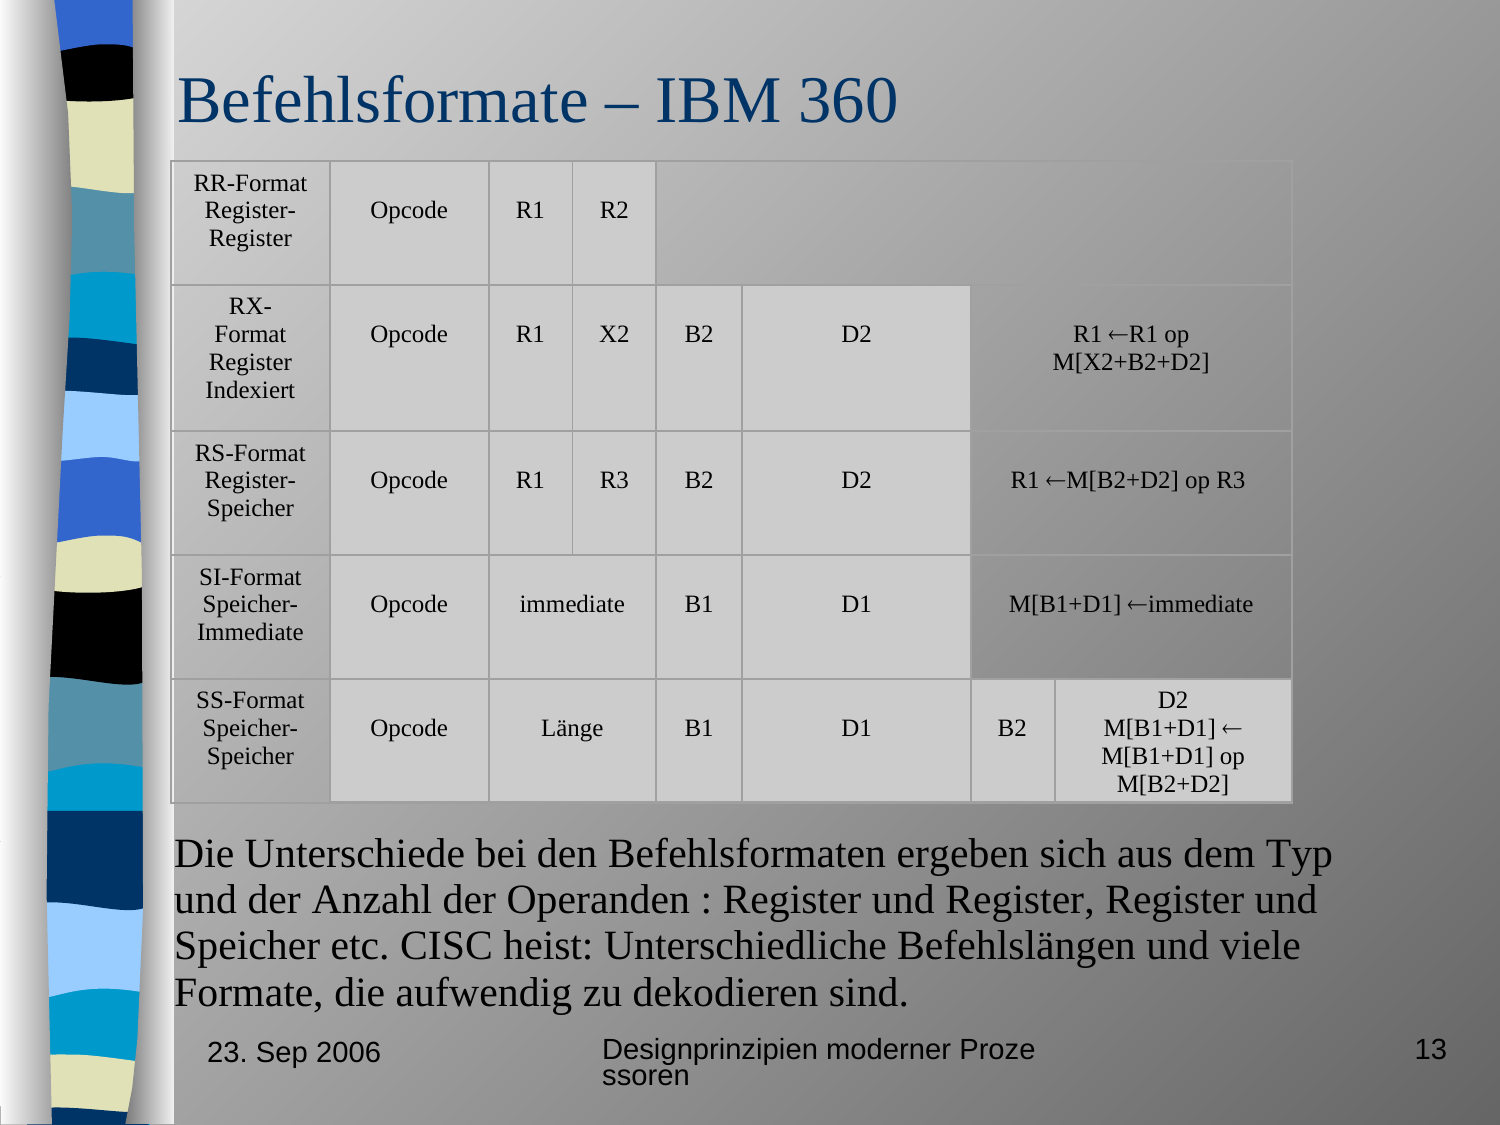

# Befehlsformate – IBM 360
RR-Format
Register-Register
Opcode
R1
R2
RX- Format
Register Indexiert
Opcode
R1
X2
B2
D2
R1 R1 op M[X2+B2+D2]
RS-Format
Register-Speicher
Opcode
R1
R3
B2
D2
R1 M[B2+D2] op R3
SI-Format
Speicher-Immediate
Opcode
immediate
B1
D1
M[B1+D1] immediate
SS-Format
Speicher-Speicher
Opcode
Länge
B1
D1
B2
D2
M[B1+D1]  M[B1+D1] op M[B2+D2]
Die Unterschiede bei den Befehlsformaten ergeben sich aus dem Typ und der Anzahl der Operanden : Register und Register, Register und Speicher etc. CISC heist: Unterschiedliche Befehlslängen und viele Formate, die aufwendig zu dekodieren sind.
Designprinzipien moderner Prozessoren
13